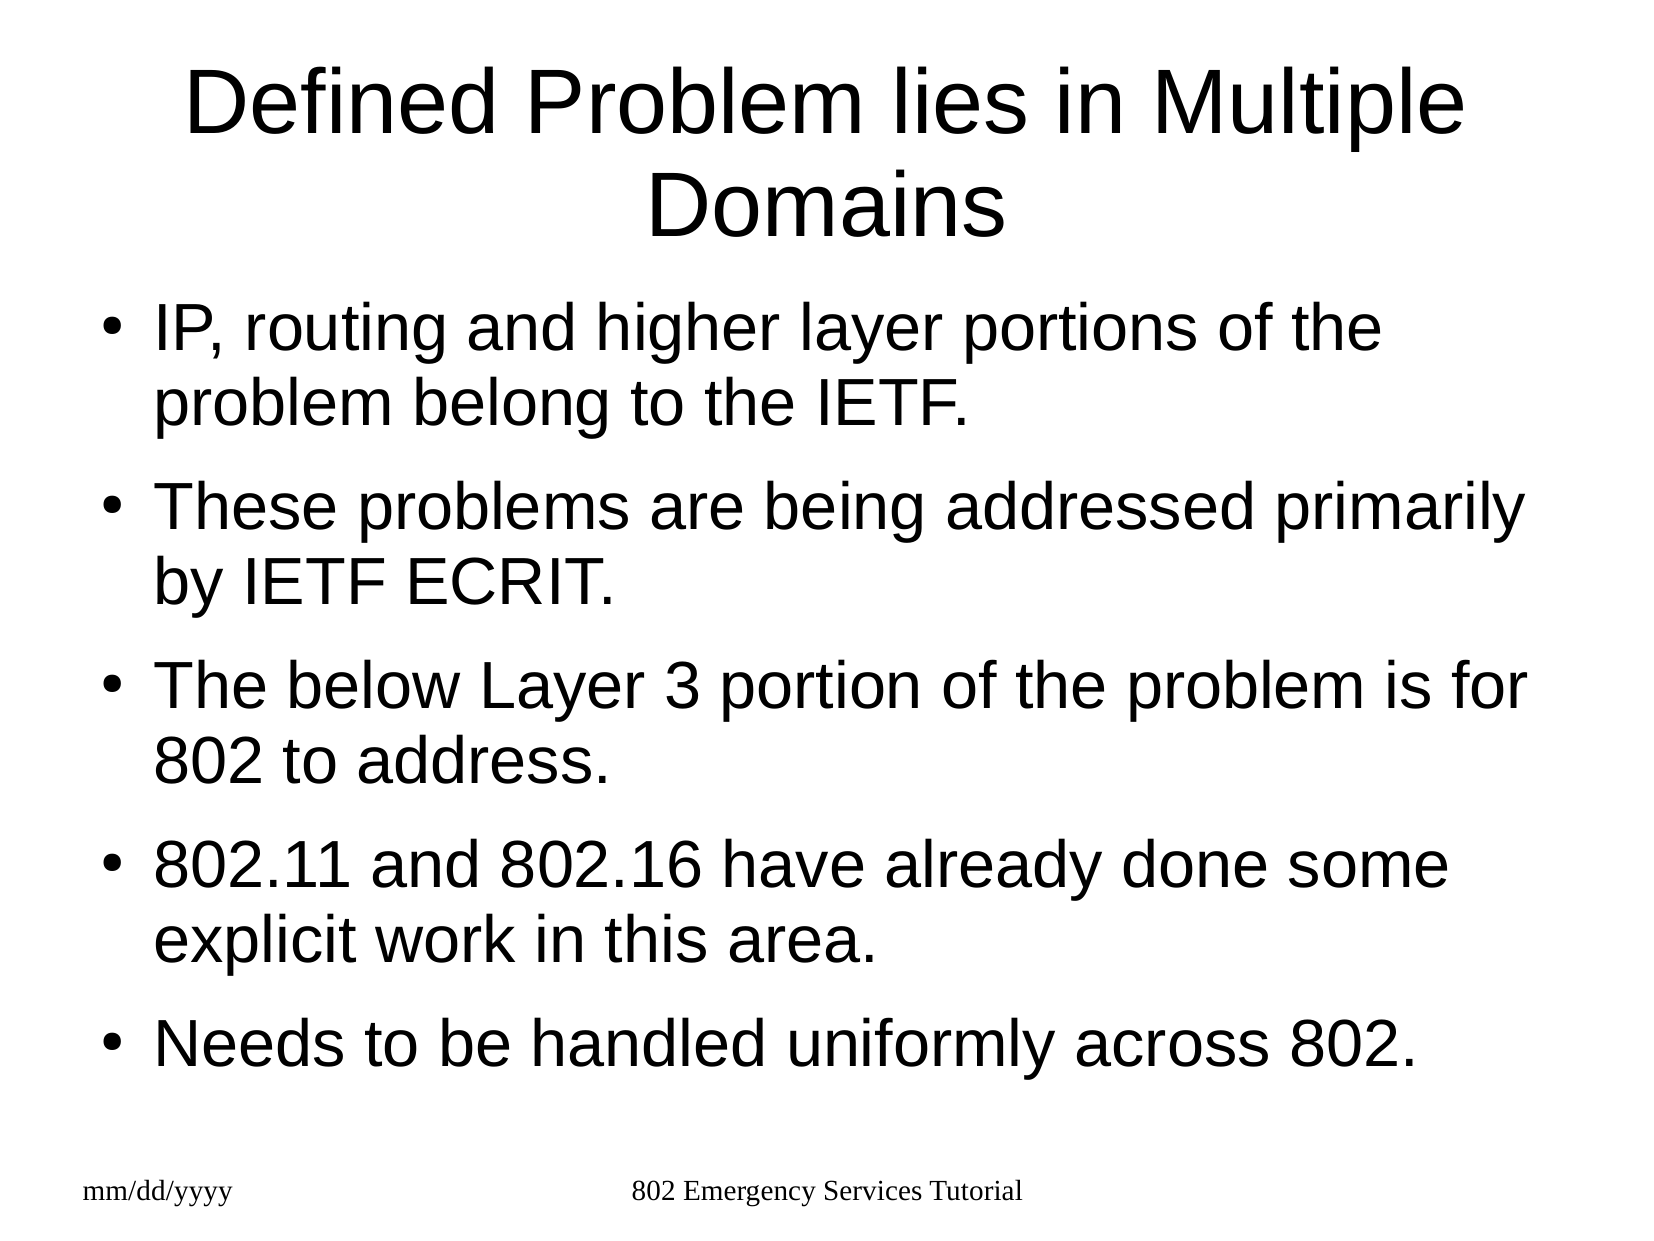

# Defined Problem lies in Multiple Domains
IP, routing and higher layer portions of the problem belong to the IETF.
These problems are being addressed primarily by IETF ECRIT.
The below Layer 3 portion of the problem is for 802 to address.
802.11 and 802.16 have already done some explicit work in this area.
Needs to be handled uniformly across 802.